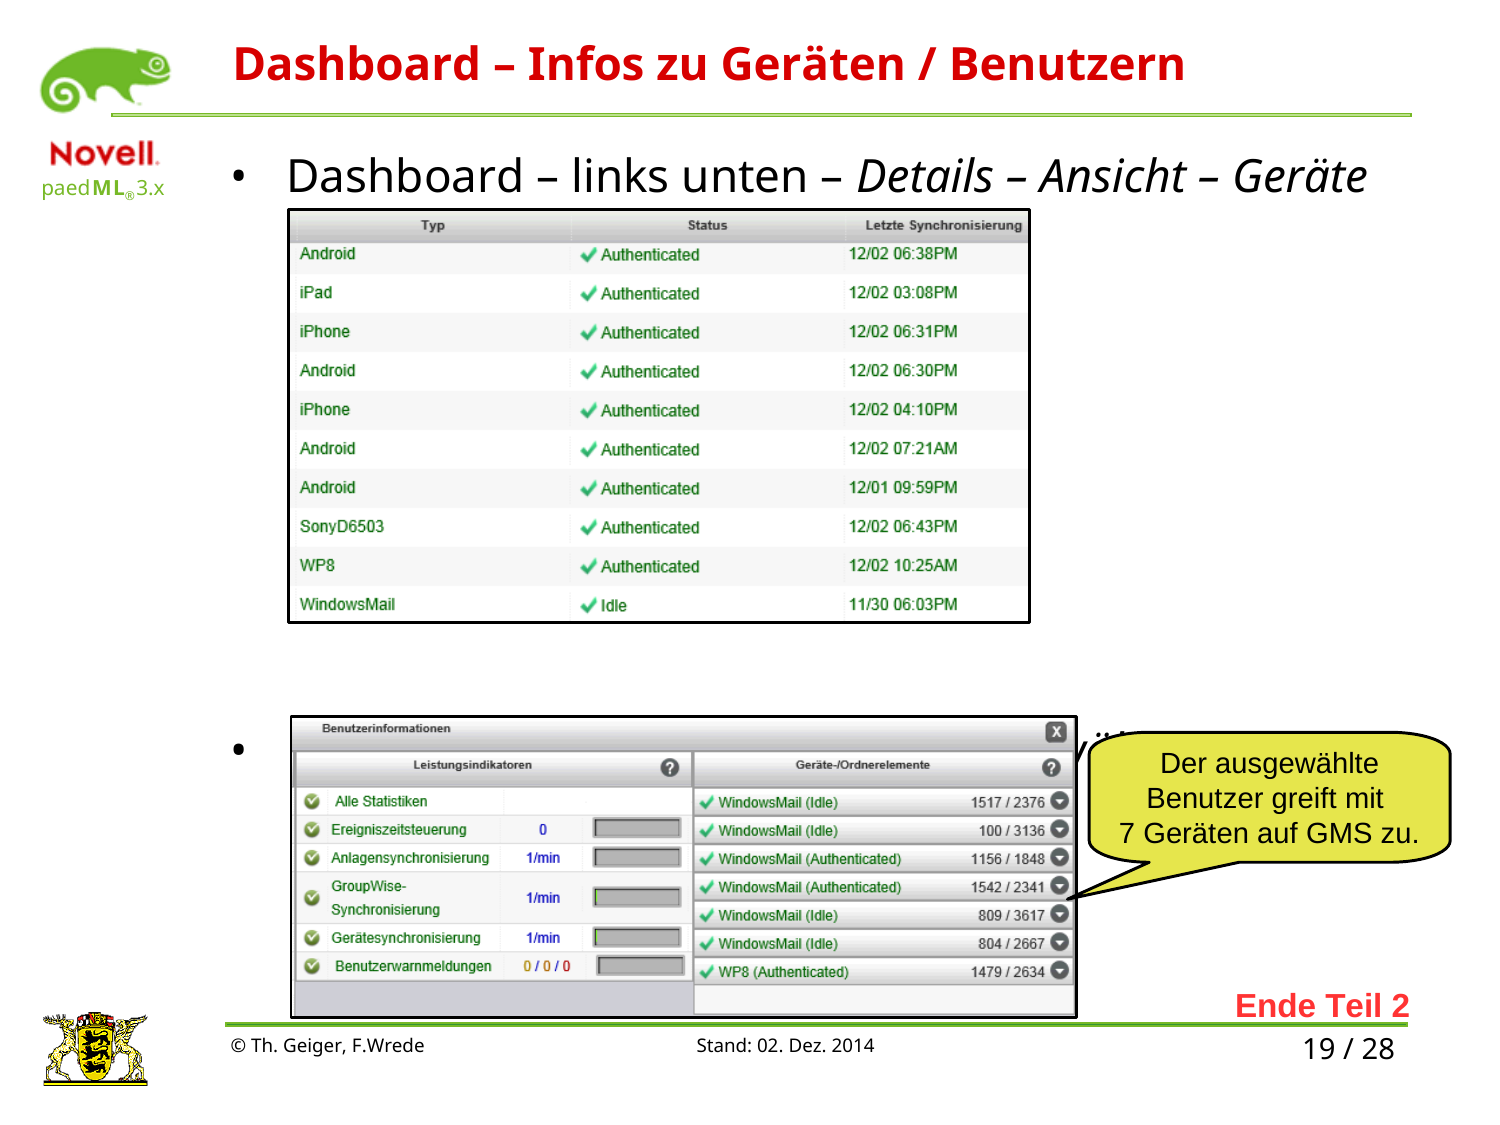

# Dashboard – Infos zu Geräten / Benutzern
Dashboard – links unten – Details – Ansicht – Geräte
Dashboard - Benutzer – Benutzer auswählen:
Der ausgewählte
Benutzer greift mit
7 Geräten auf GMS zu.
Ende Teil 2
19
© Th. Geiger, F.Wrede
02. Dez. 2014